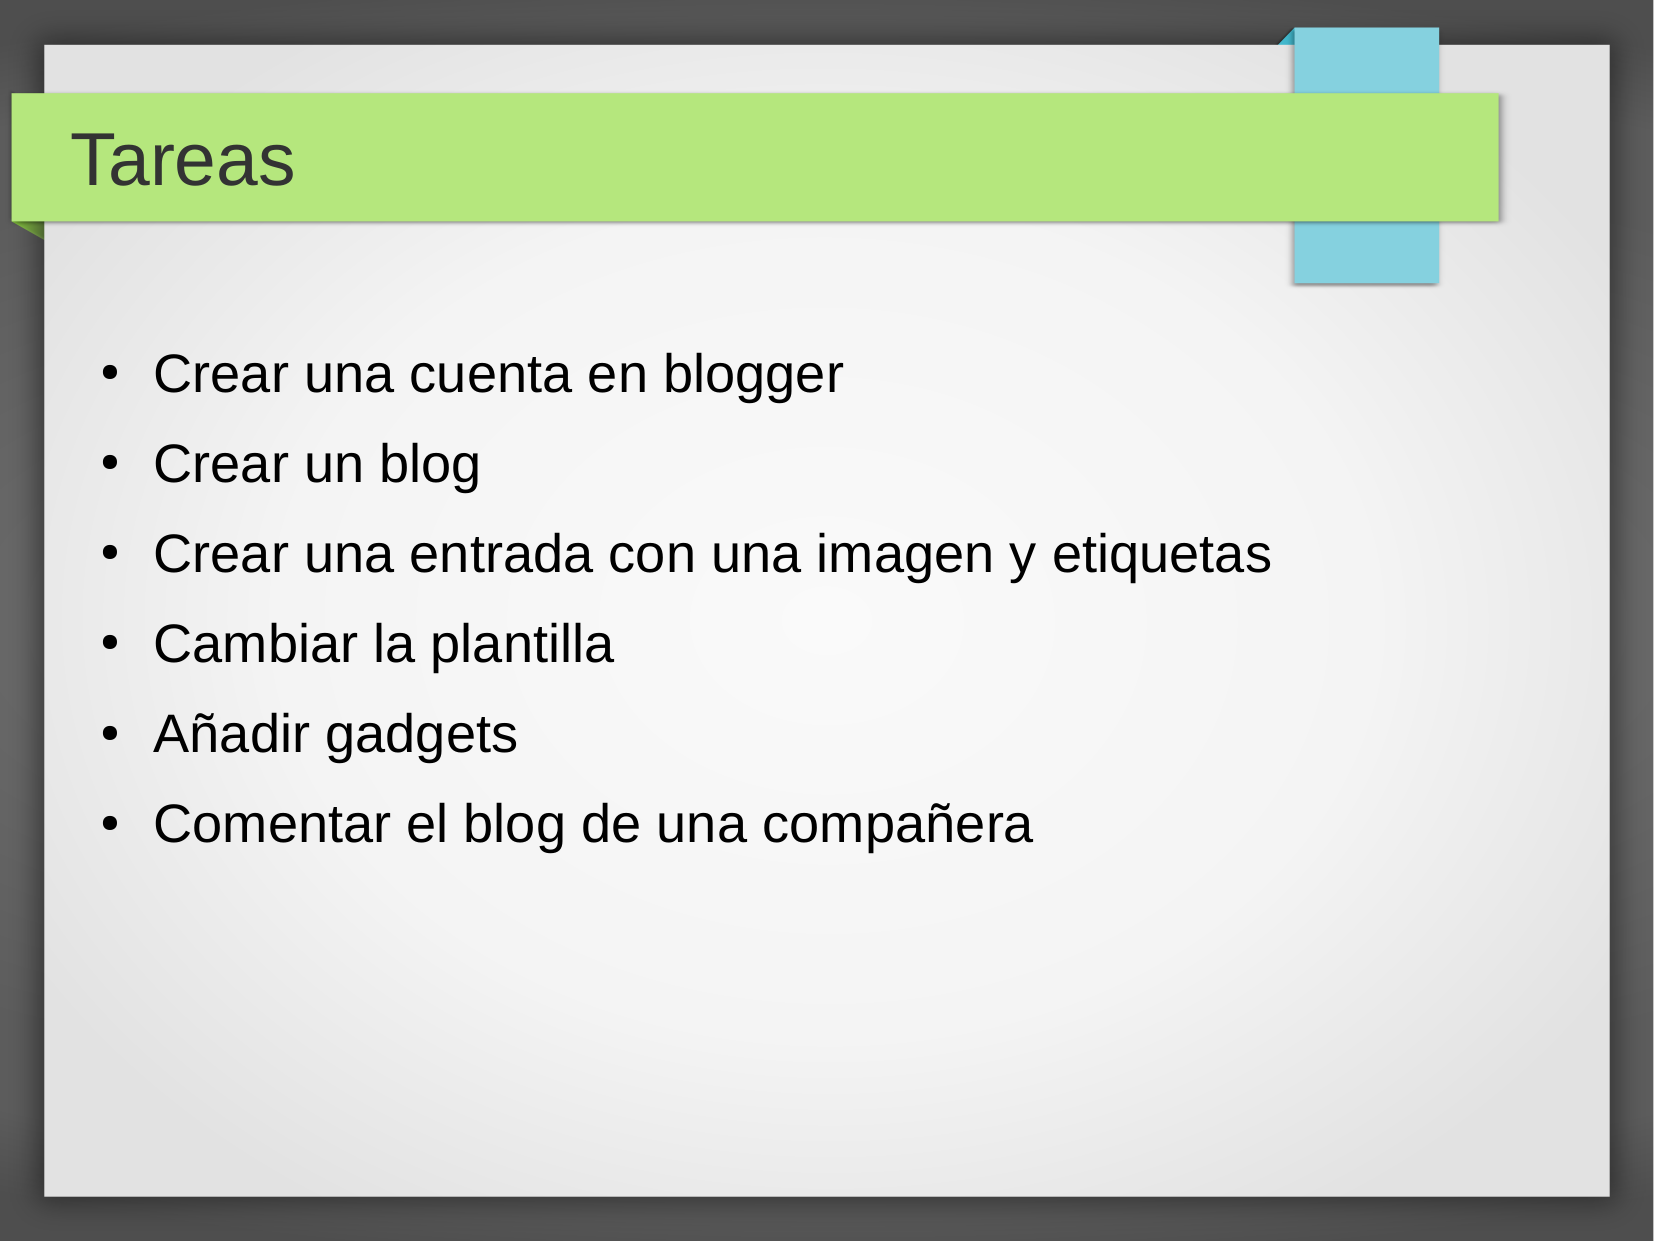

# Tareas
Crear una cuenta en blogger
Crear un blog
Crear una entrada con una imagen y etiquetas
Cambiar la plantilla
Añadir gadgets
Comentar el blog de una compañera